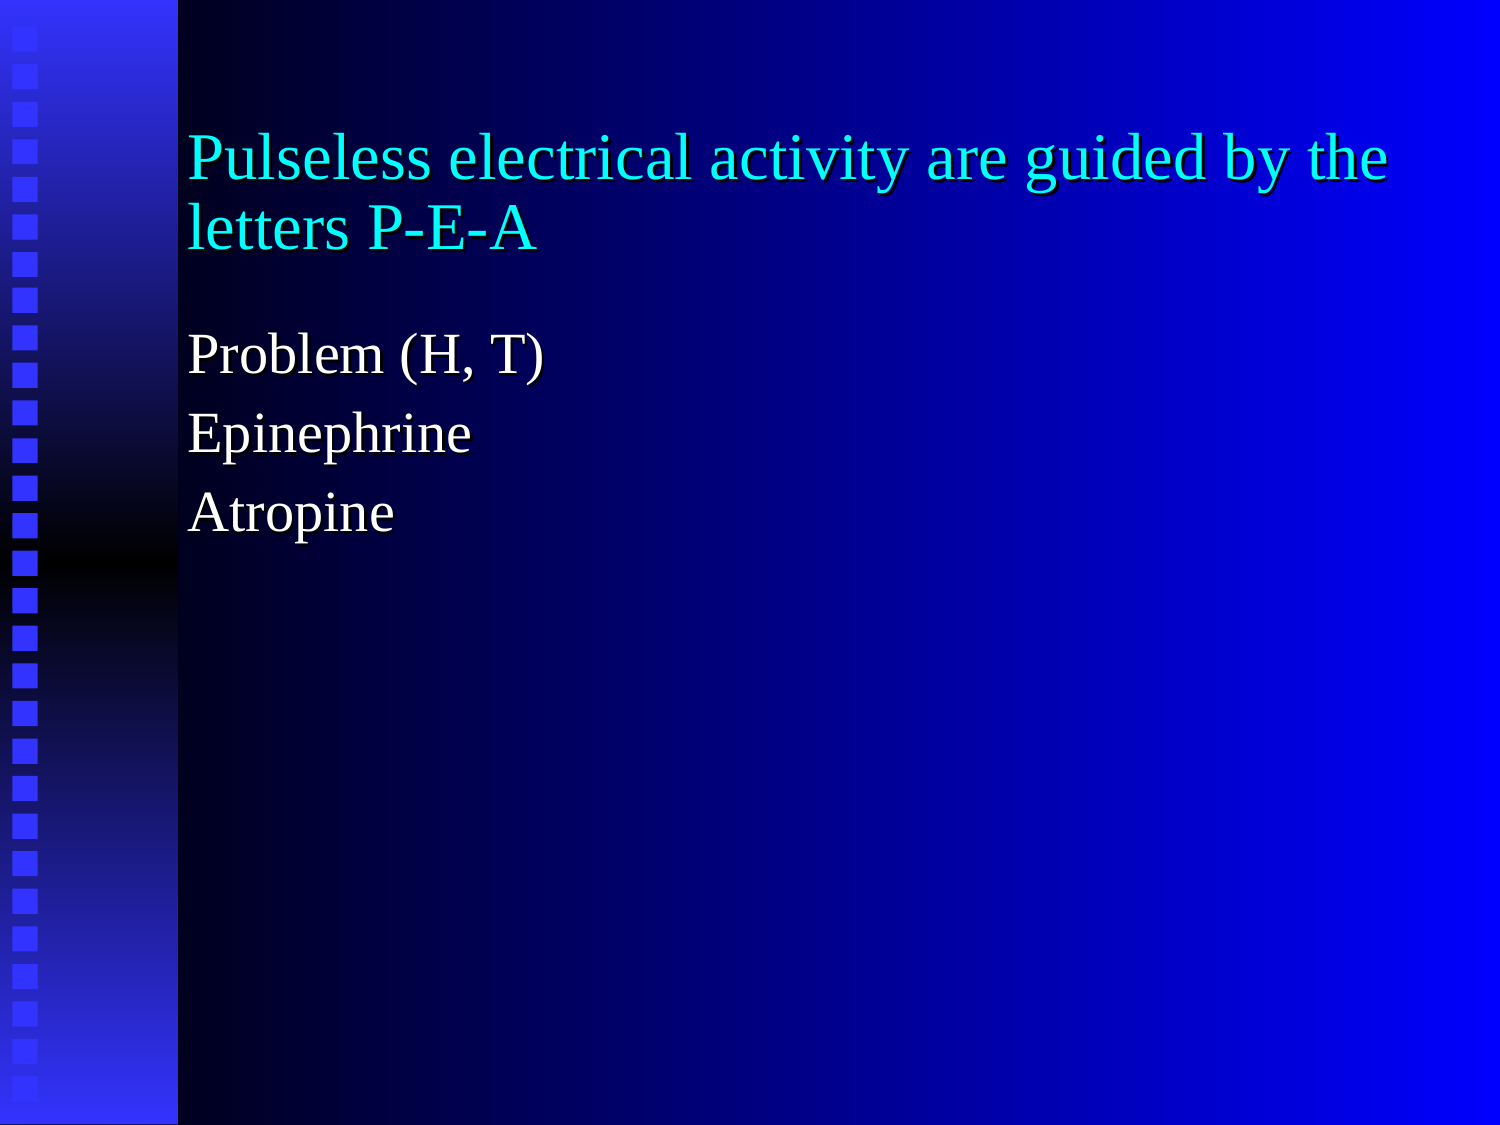

# Pulseless electrical activity are guided by the letters P-E-A
Problem (H, T)
Epinephrine
Atropine